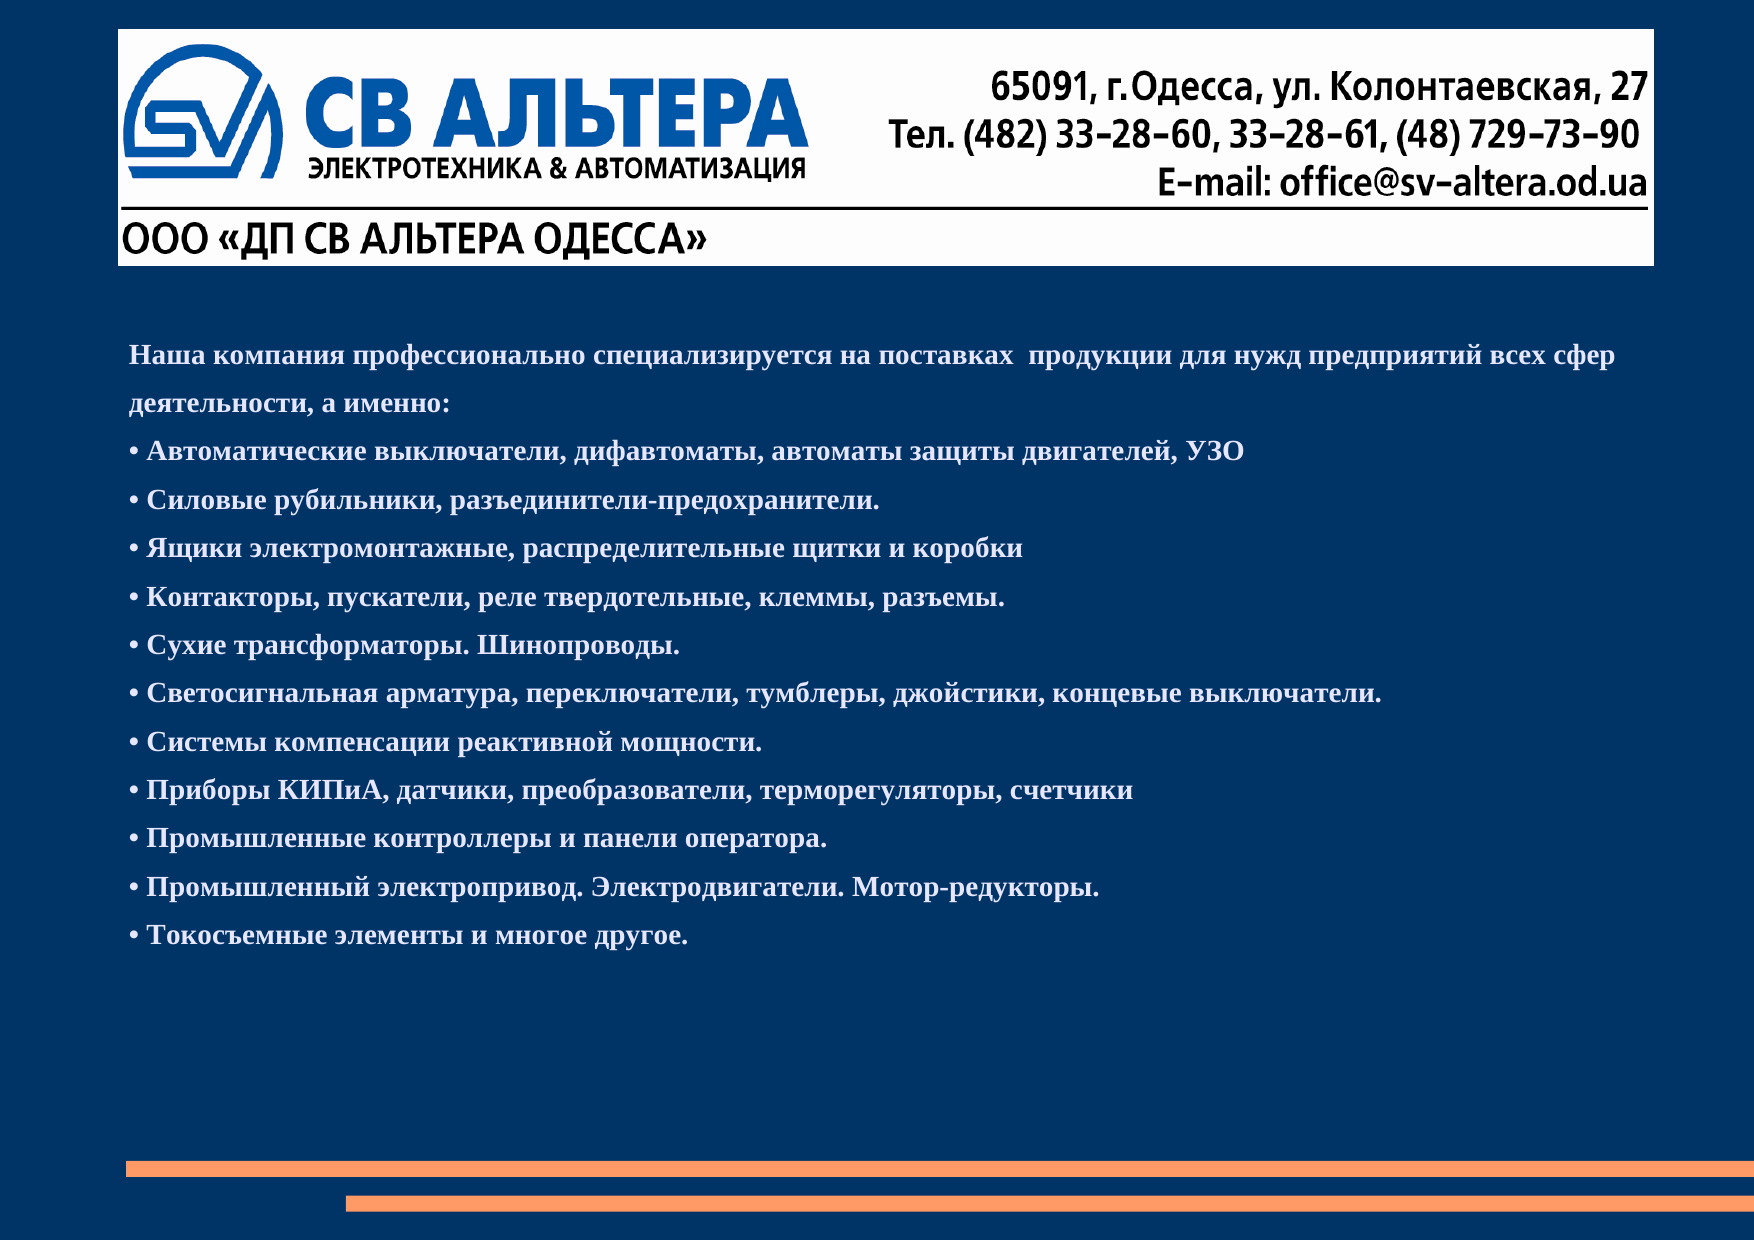

#
Наша компания профессионально специализируется на поставках продукции для нужд предприятий всех сфер деятельности, а именно:
• Автоматические выключатели, дифавтоматы, автоматы защиты двигателей, УЗО
• Силовые рубильники, разъединители-предохранители.
• Ящики электромонтажные, распределительные щитки и коробки
• Контакторы, пускатели, реле твердотельные, клеммы, разъемы.
• Сухие трансформаторы. Шинопроводы.
• Светосигнальная арматура, переключатели, тумблеры, джойстики, концевые выключатели.
• Системы компенсации реактивной мощности.
• Приборы КИПиА, датчики, преобразователи, терморегуляторы, счетчики
• Промышленные контроллеры и панели оператора.
• Промышленный электропривод. Электродвигатели. Мотор-редукторы.
• Токосъемные элементы и многое другое.